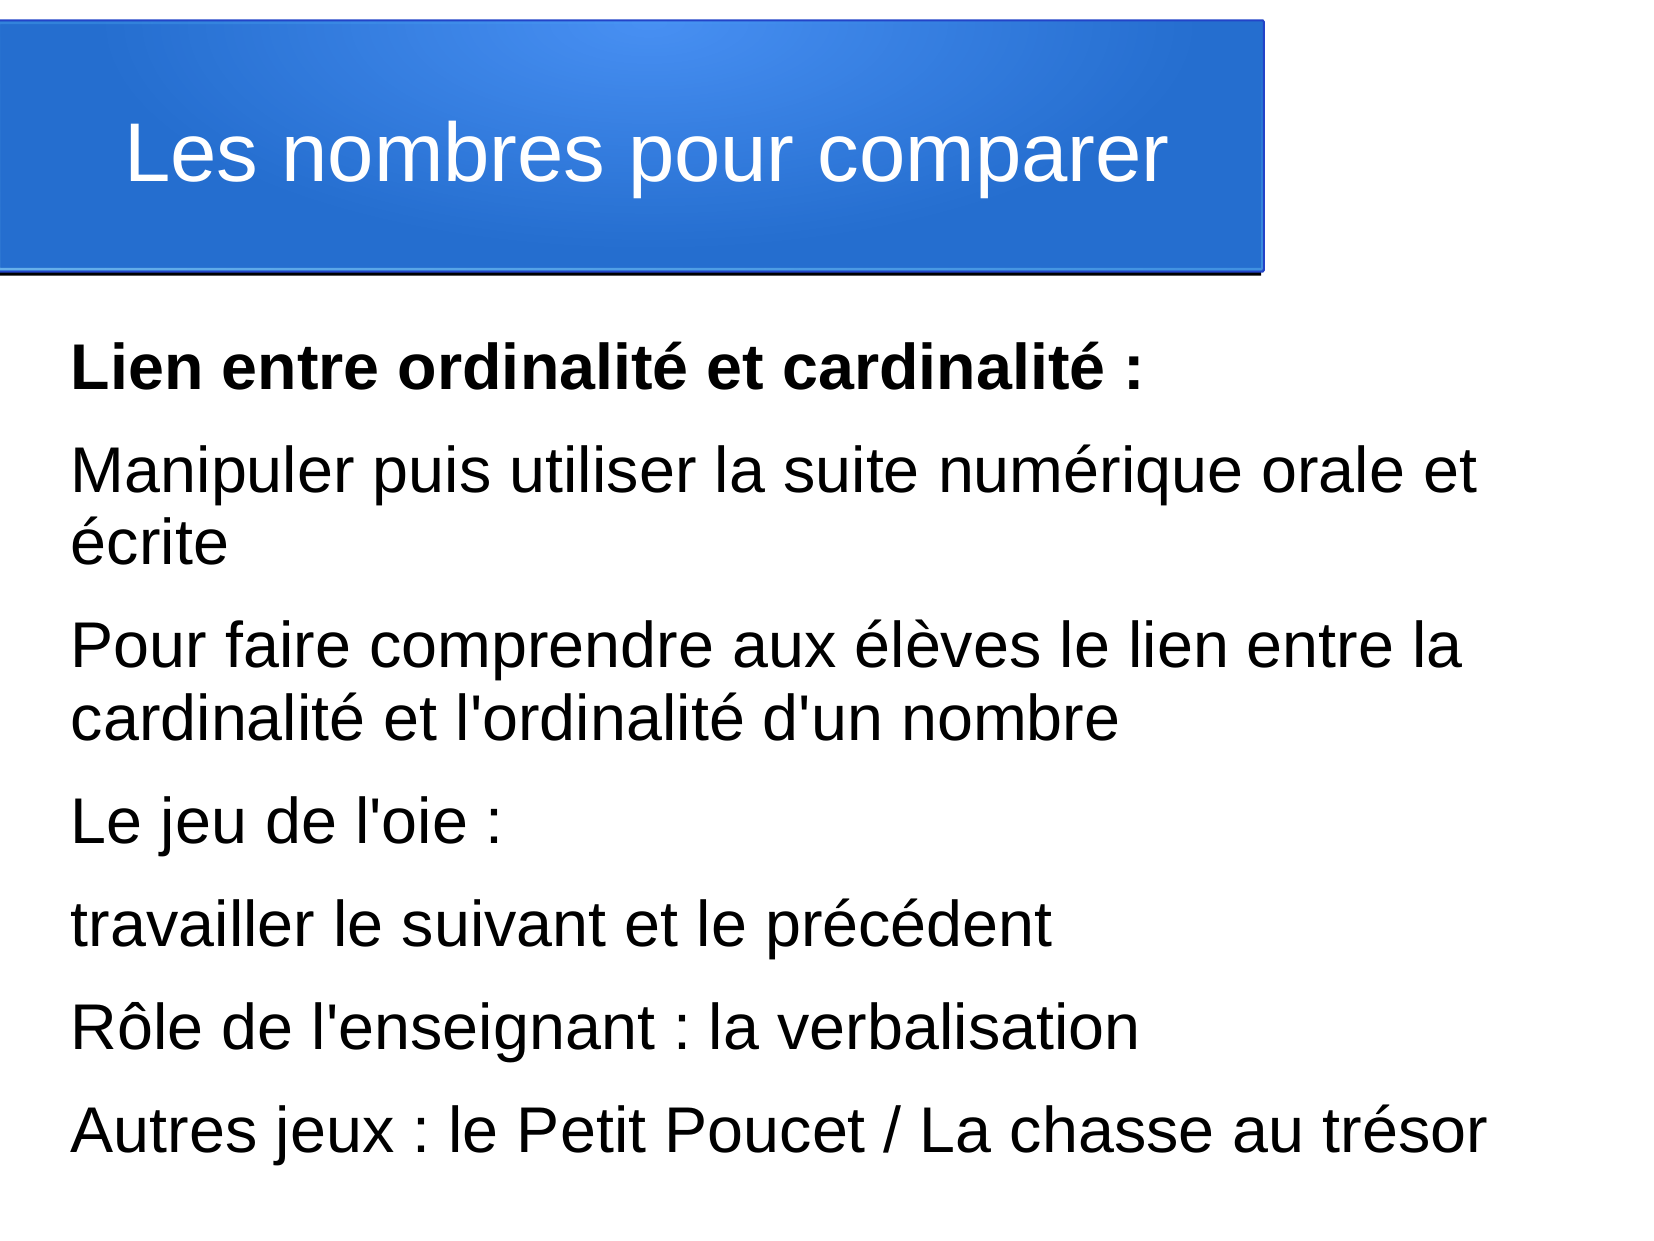

# Les nombres pour comparer
Lien entre ordinalité et cardinalité :
Manipuler puis utiliser la suite numérique orale et écrite
Pour faire comprendre aux élèves le lien entre la cardinalité et l'ordinalité d'un nombre
Le jeu de l'oie :
travailler le suivant et le précédent
Rôle de l'enseignant : la verbalisation
Autres jeux : le Petit Poucet / La chasse au trésor